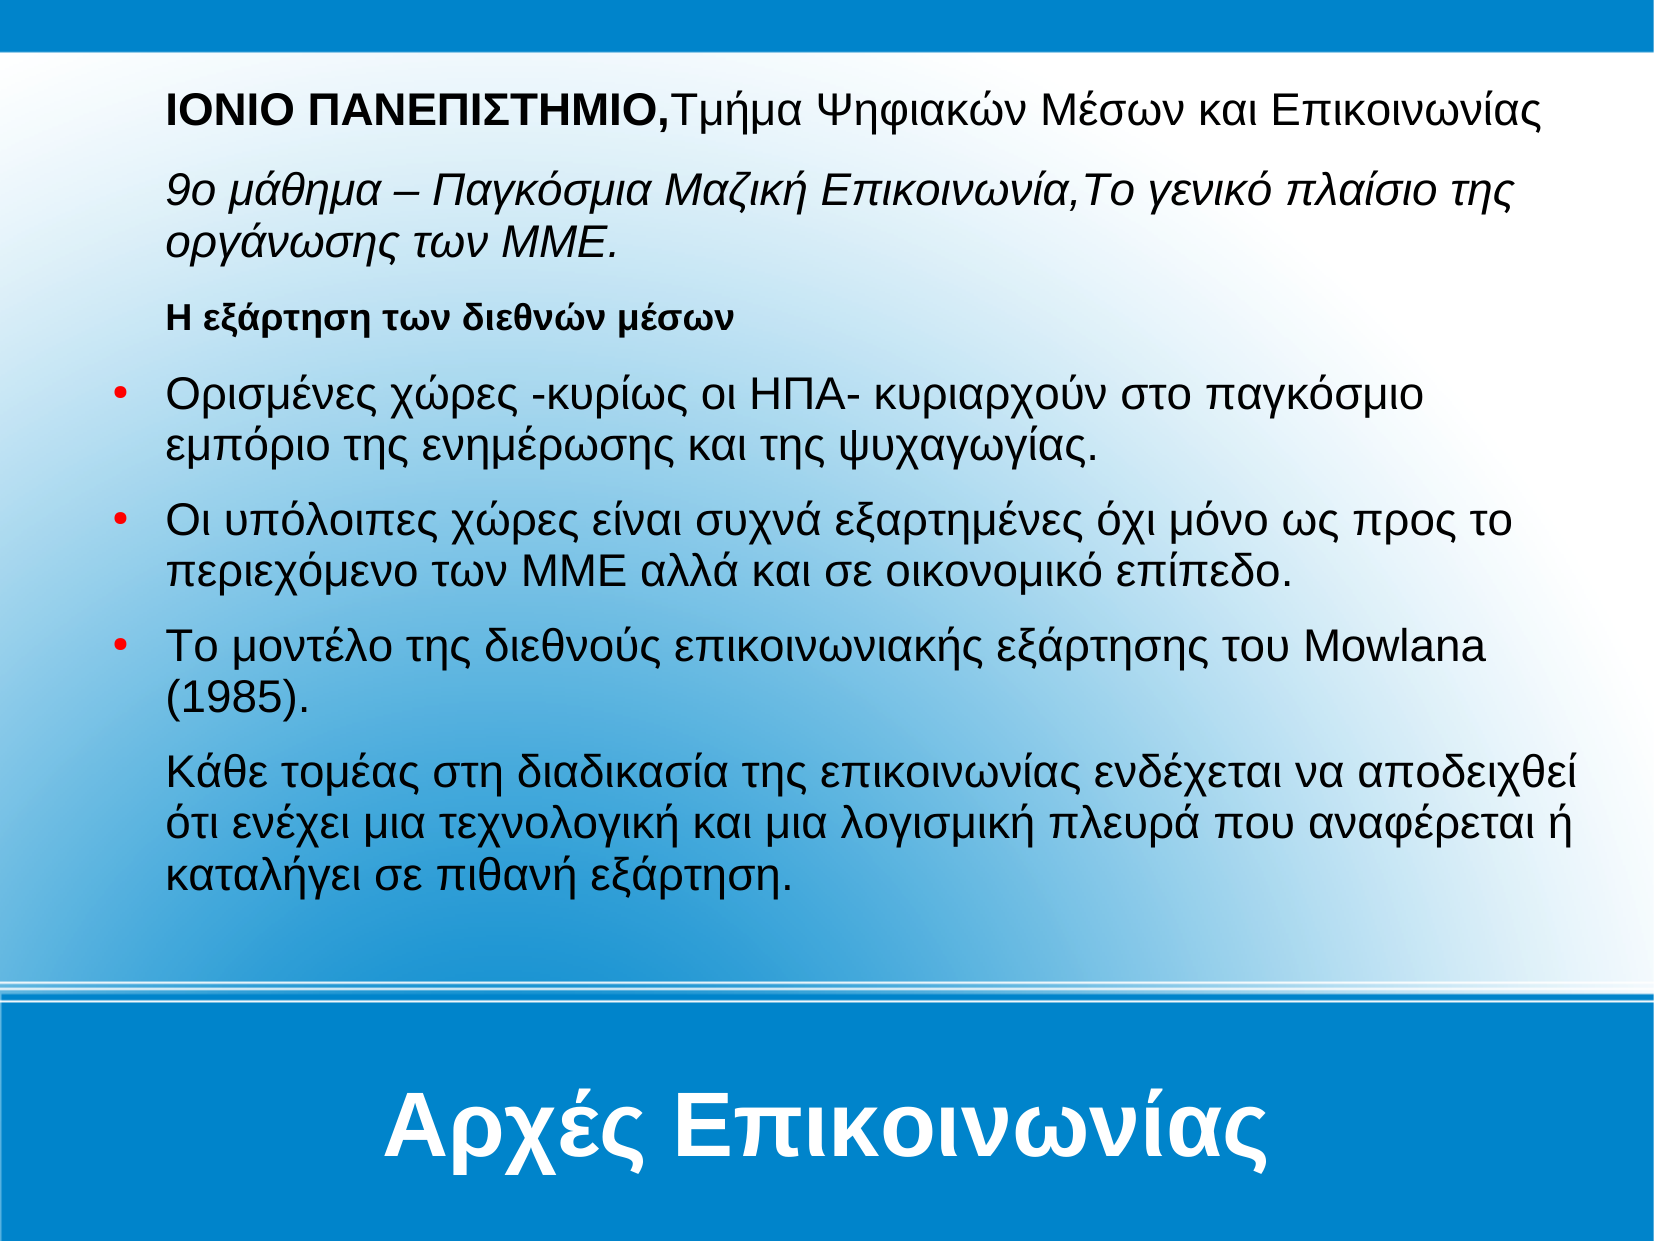

ΙΟΝΙΟ ΠΑΝΕΠΙΣΤΗΜΙΟ,Τμήμα Ψηφιακών Μέσων και Επικοινωνίας
9ο μάθημα – Παγκόσμια Μαζική Επικοινωνία,Το γενικό πλαίσιο της οργάνωσης των ΜΜΕ.
Η εξάρτηση των διεθνών μέσων
Ορισμένες χώρες -κυρίως οι ΗΠΑ- κυριαρχούν στο παγκόσμιο εμπόριο της ενημέρωσης και της ψυχαγωγίας.
Οι υπόλοιπες χώρες είναι συχνά εξαρτημένες όχι μόνο ως προς το περιεχόμενο των ΜΜΕ αλλά και σε οικονομικό επίπεδο.
Το μοντέλο της διεθνούς επικοινωνιακής εξάρτησης του Mowlana (1985).
Κάθε τομέας στη διαδικασία της επικοινωνίας ενδέχεται να αποδειχθεί ότι ενέχει μια τεχνολογική και μια λογισμική πλευρά που αναφέρεται ή καταλήγει σε πιθανή εξάρτηση.
# Αρχές Επικοινωνίας